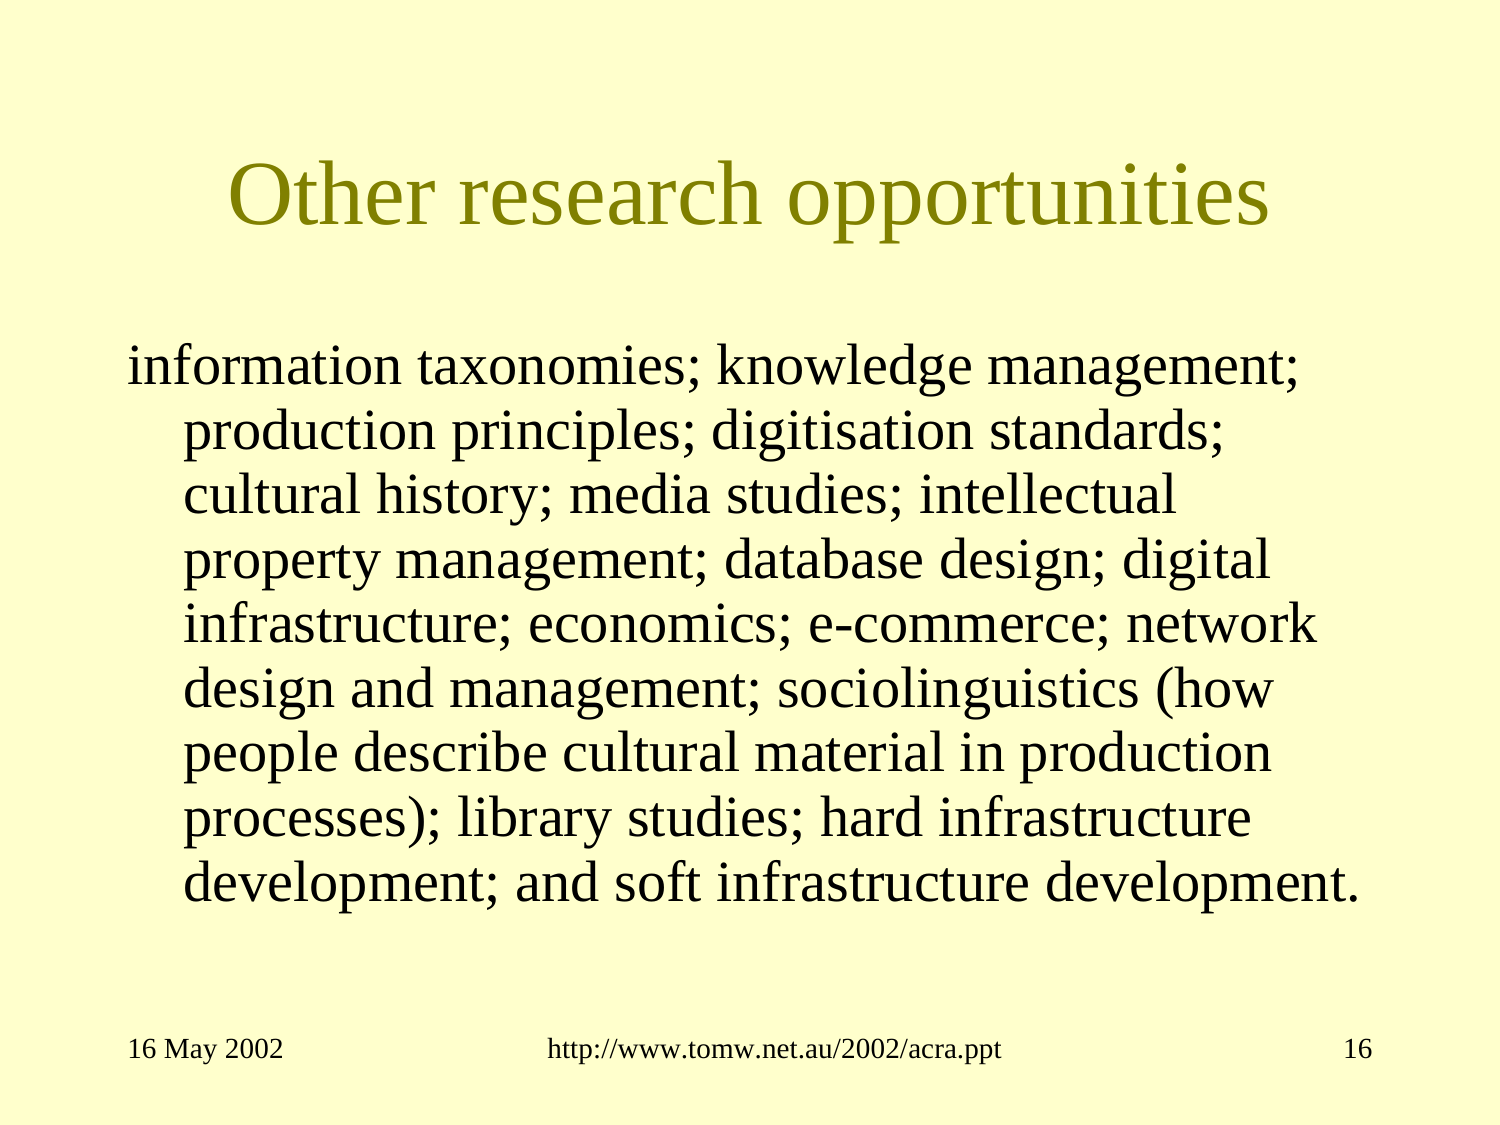

# Other research opportunities
information taxonomies; knowledge management; production principles; digitisation standards; cultural history; media studies; intellectual property management; database design; digital infrastructure; economics; e-commerce; network design and management; sociolinguistics (how people describe cultural material in production processes); library studies; hard infrastructure development; and soft infrastructure development.
16 May 2002
http://www.tomw.net.au/2002/acra.ppt
16